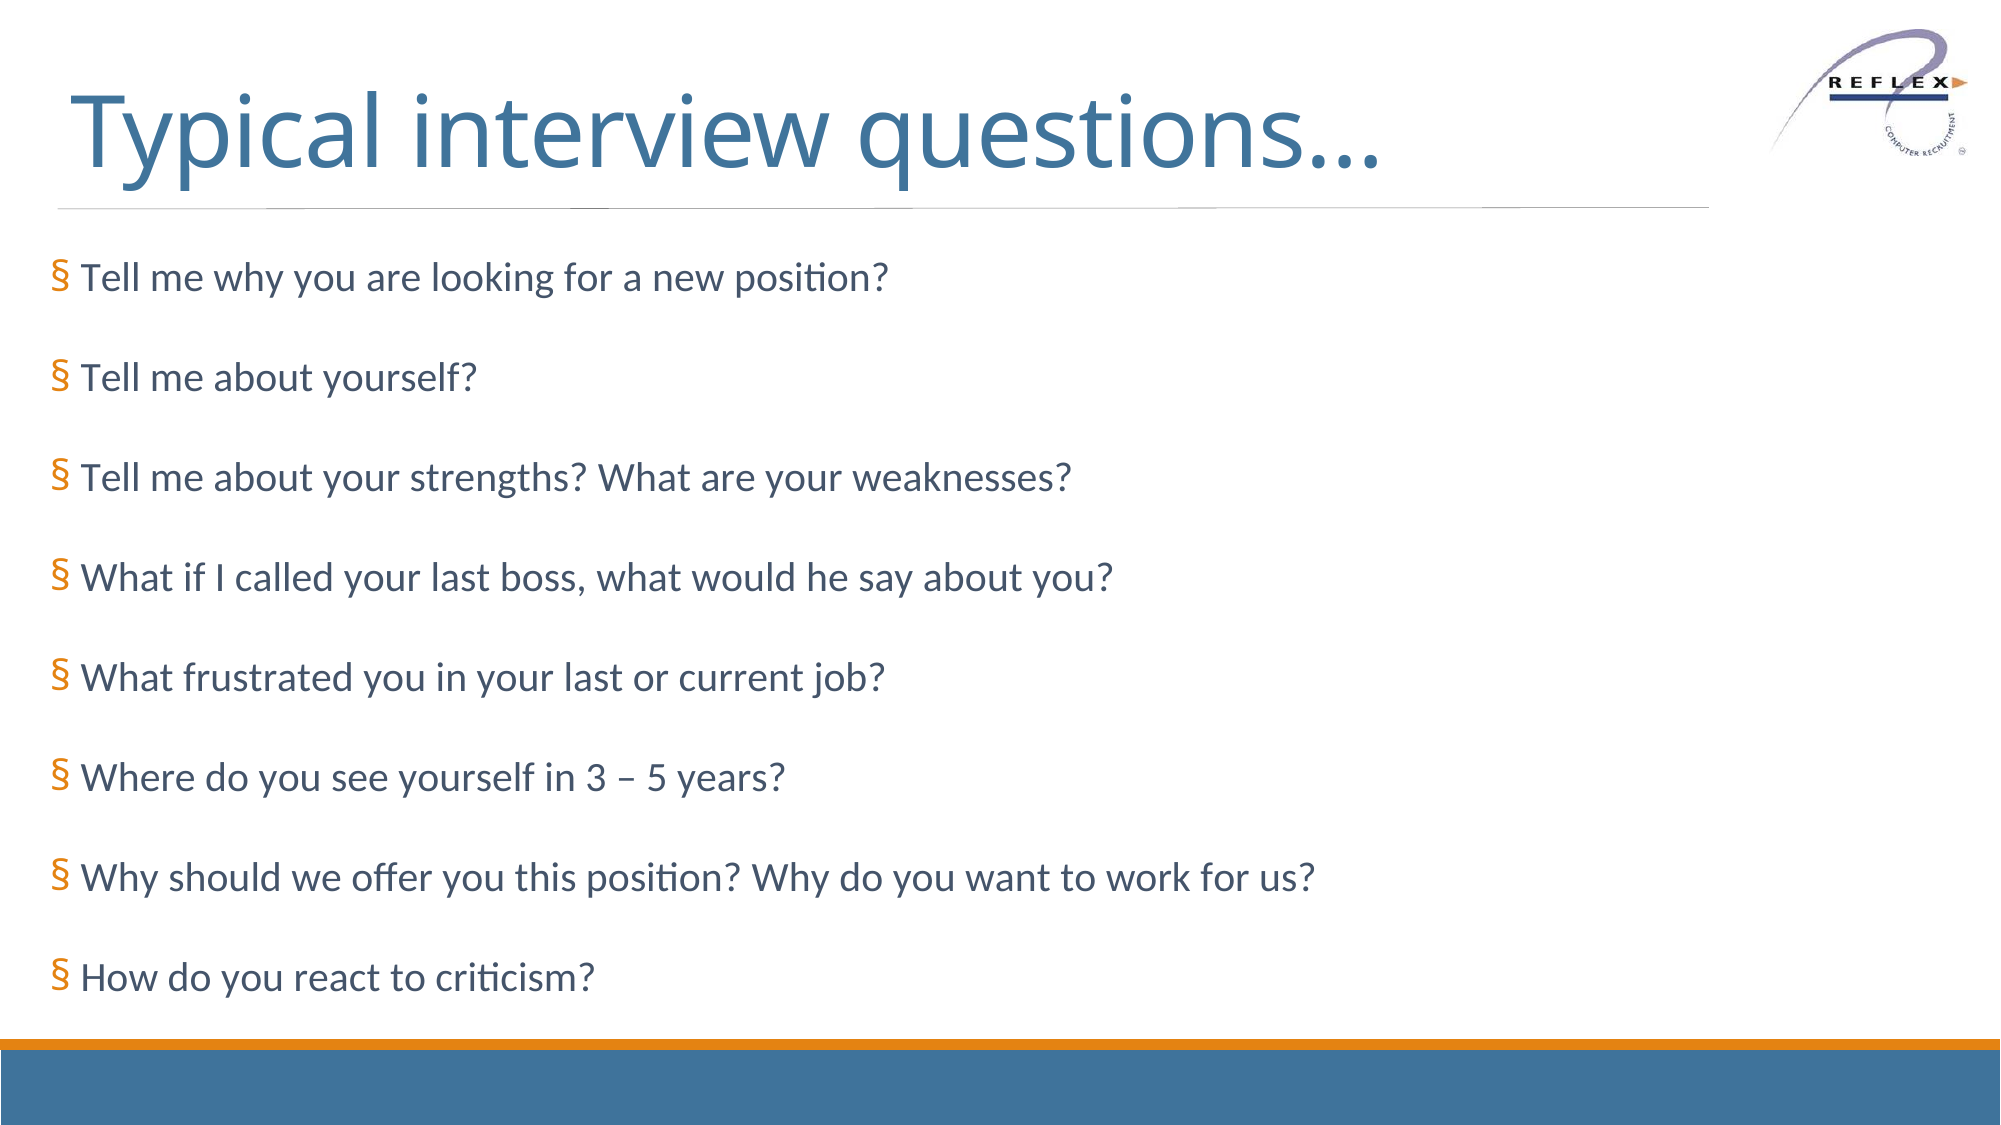

# Typical interview questions…
 Tell me why you are looking for a new position?
 Tell me about yourself?
 Tell me about your strengths? What are your weaknesses?
 What if I called your last boss, what would he say about you?
 What frustrated you in your last or current job?
 Where do you see yourself in 3 – 5 years?
 Why should we offer you this position? Why do you want to work for us?
 How do you react to criticism?